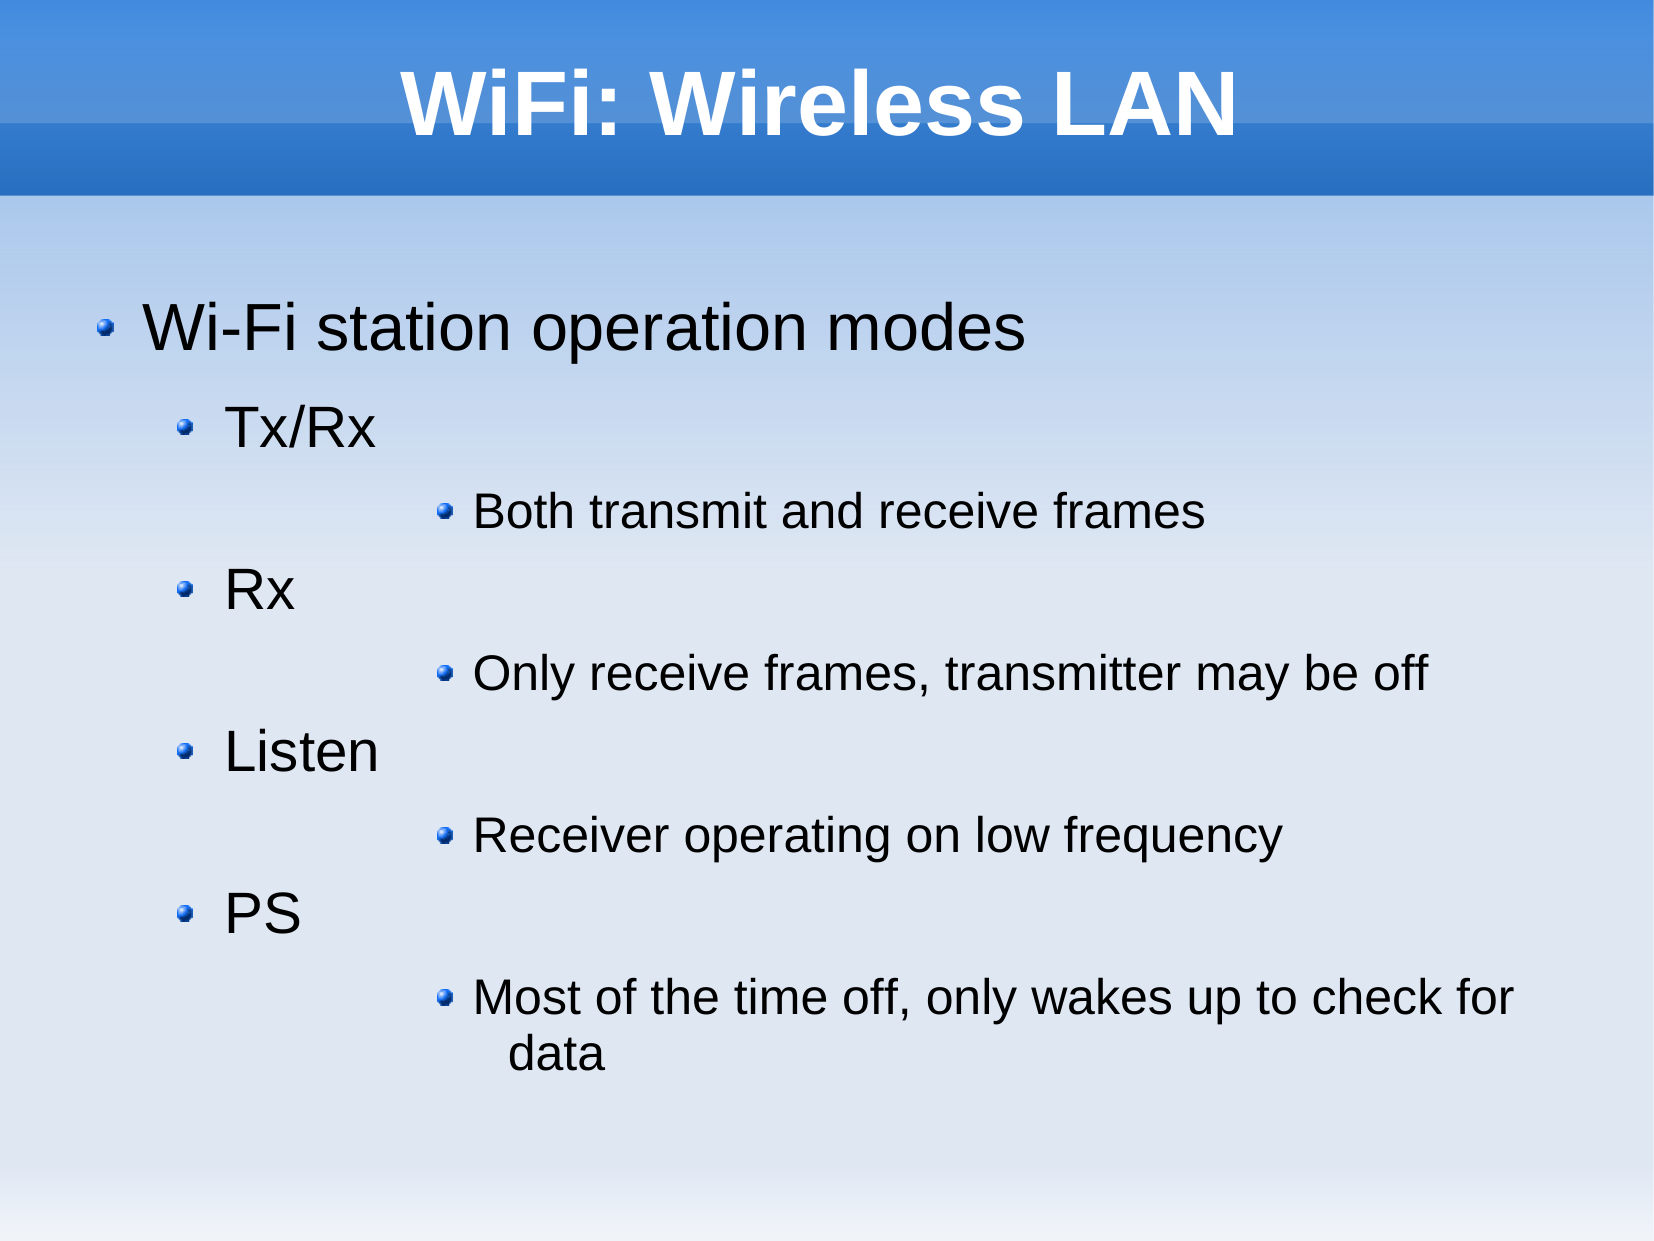

# WiFi: Wireless LAN
Wi-Fi station operation modes
Tx/Rx
Both transmit and receive frames
Rx
Only receive frames, transmitter may be off
Listen
Receiver operating on low frequency
PS
Most of the time off, only wakes up to check for data